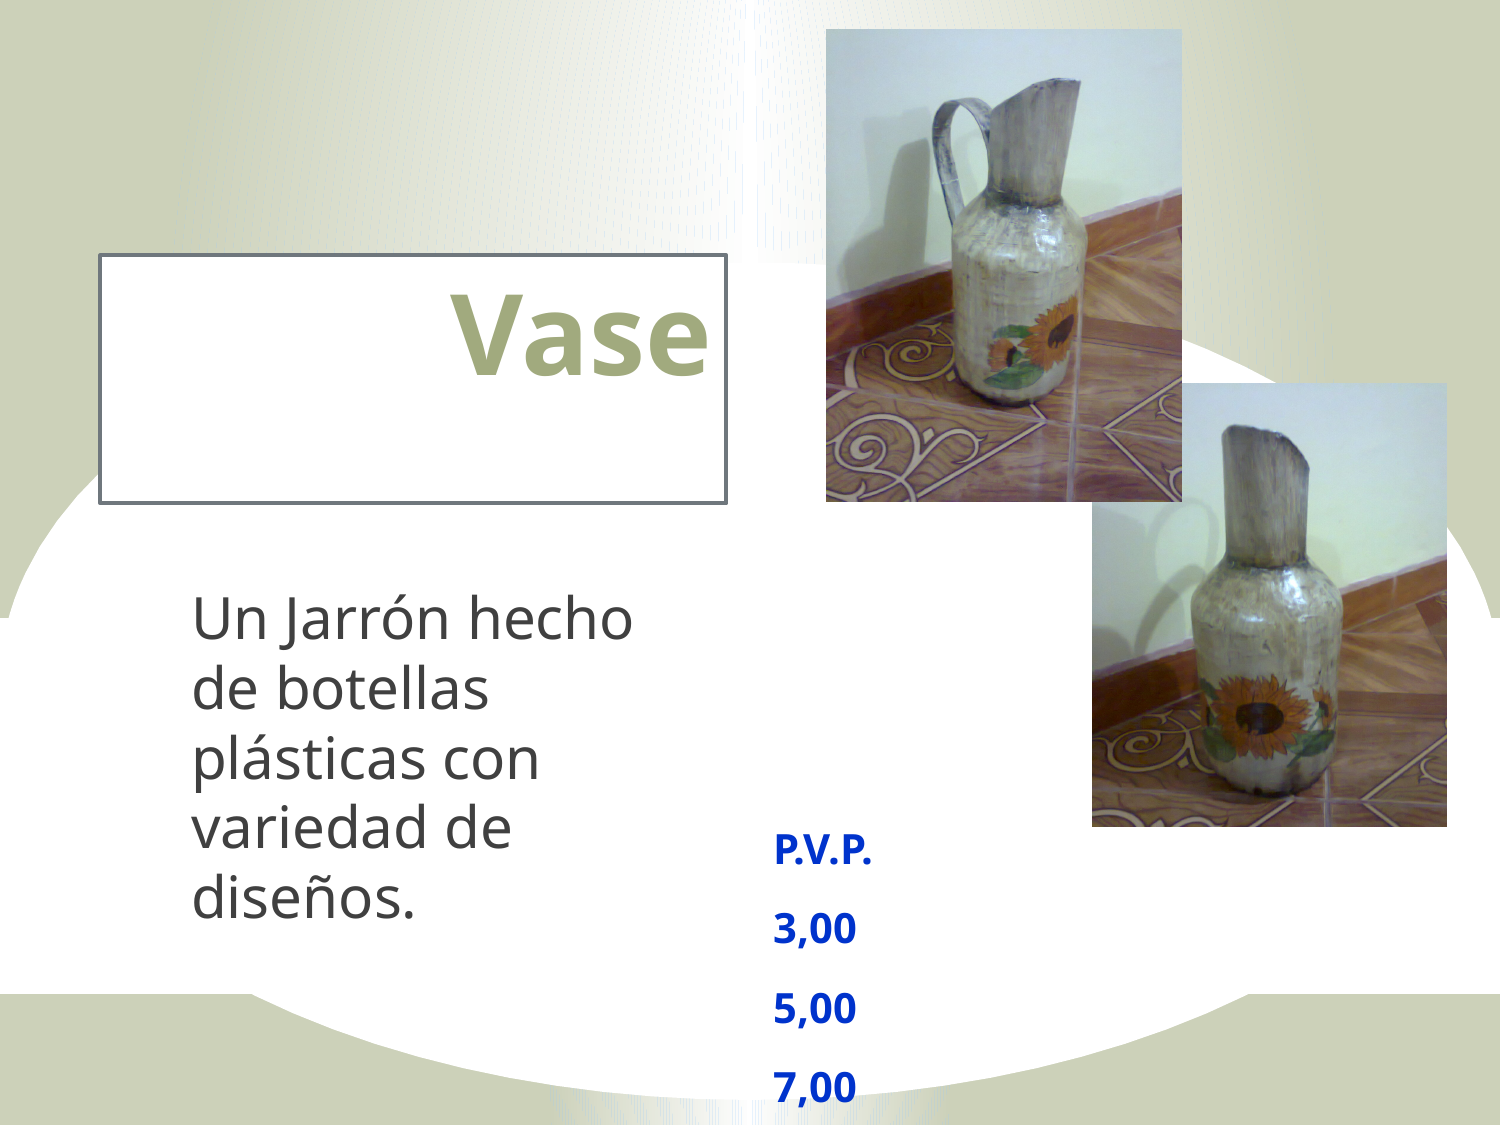

P.V.P.
3,00
5,00
7,00
# Vase
Un Jarrón hecho de botellas plásticas con variedad de diseños.